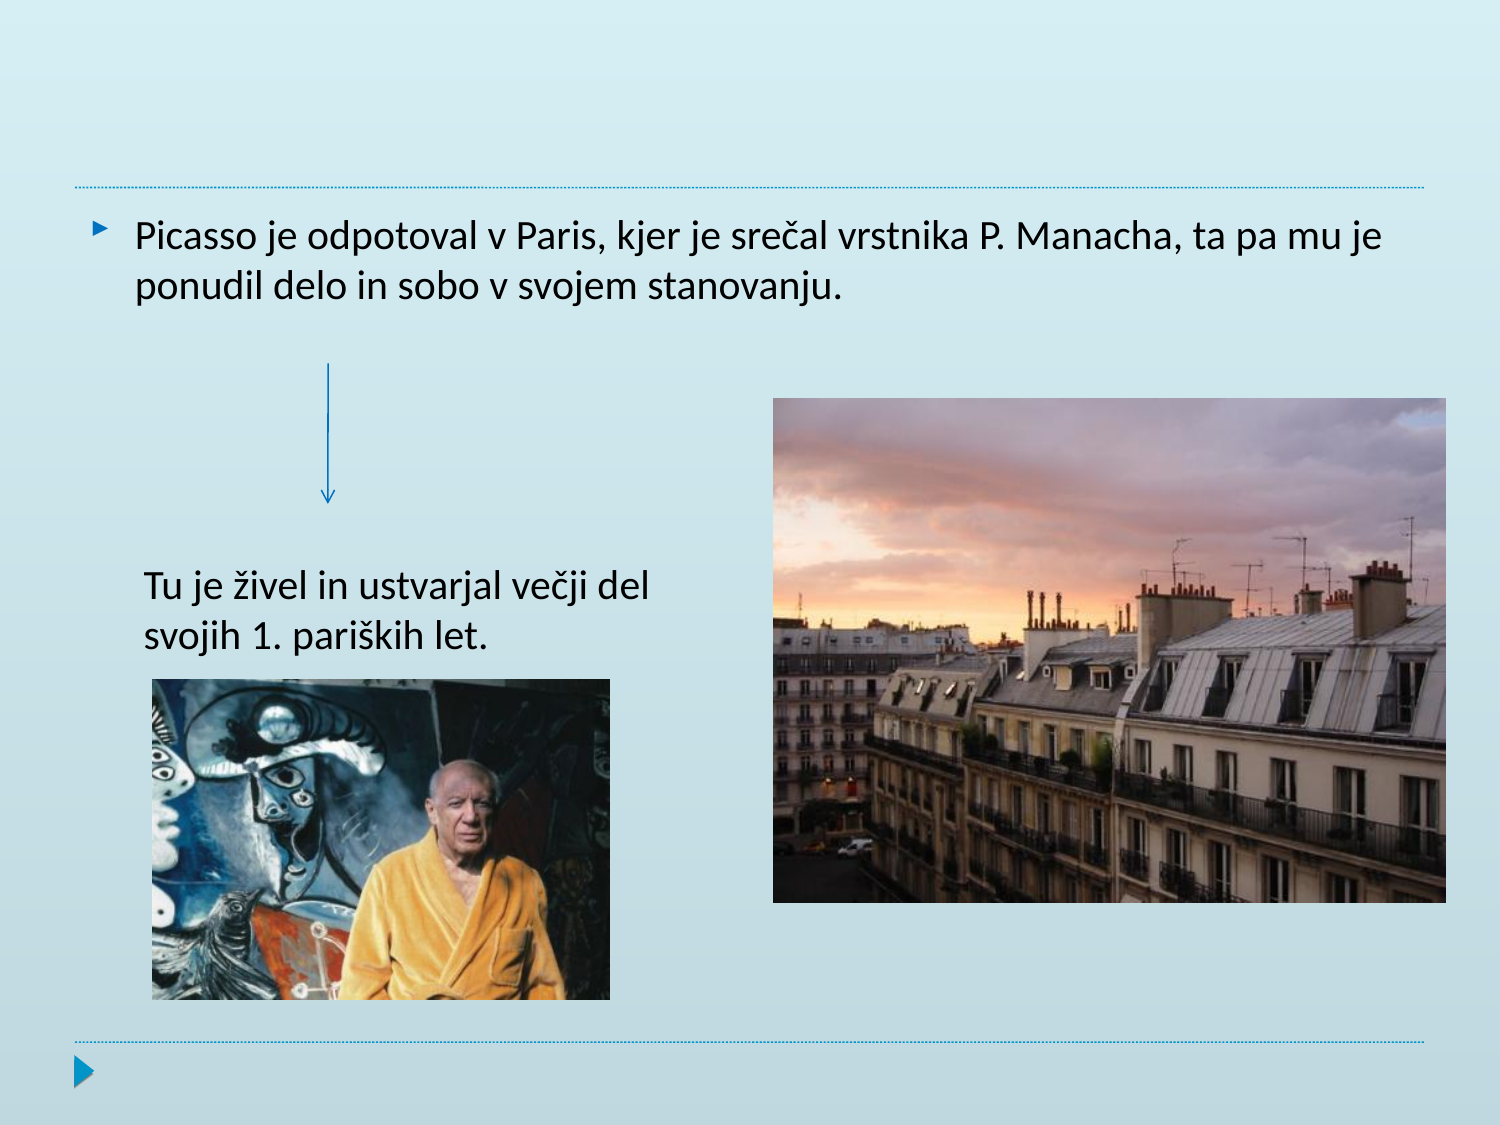

#
Picasso je odpotoval v Paris, kjer je srečal vrstnika P. Manacha, ta pa mu je ponudil delo in sobo v svojem stanovanju.
Tu je živel in ustvarjal večji del svojih 1. pariških let.